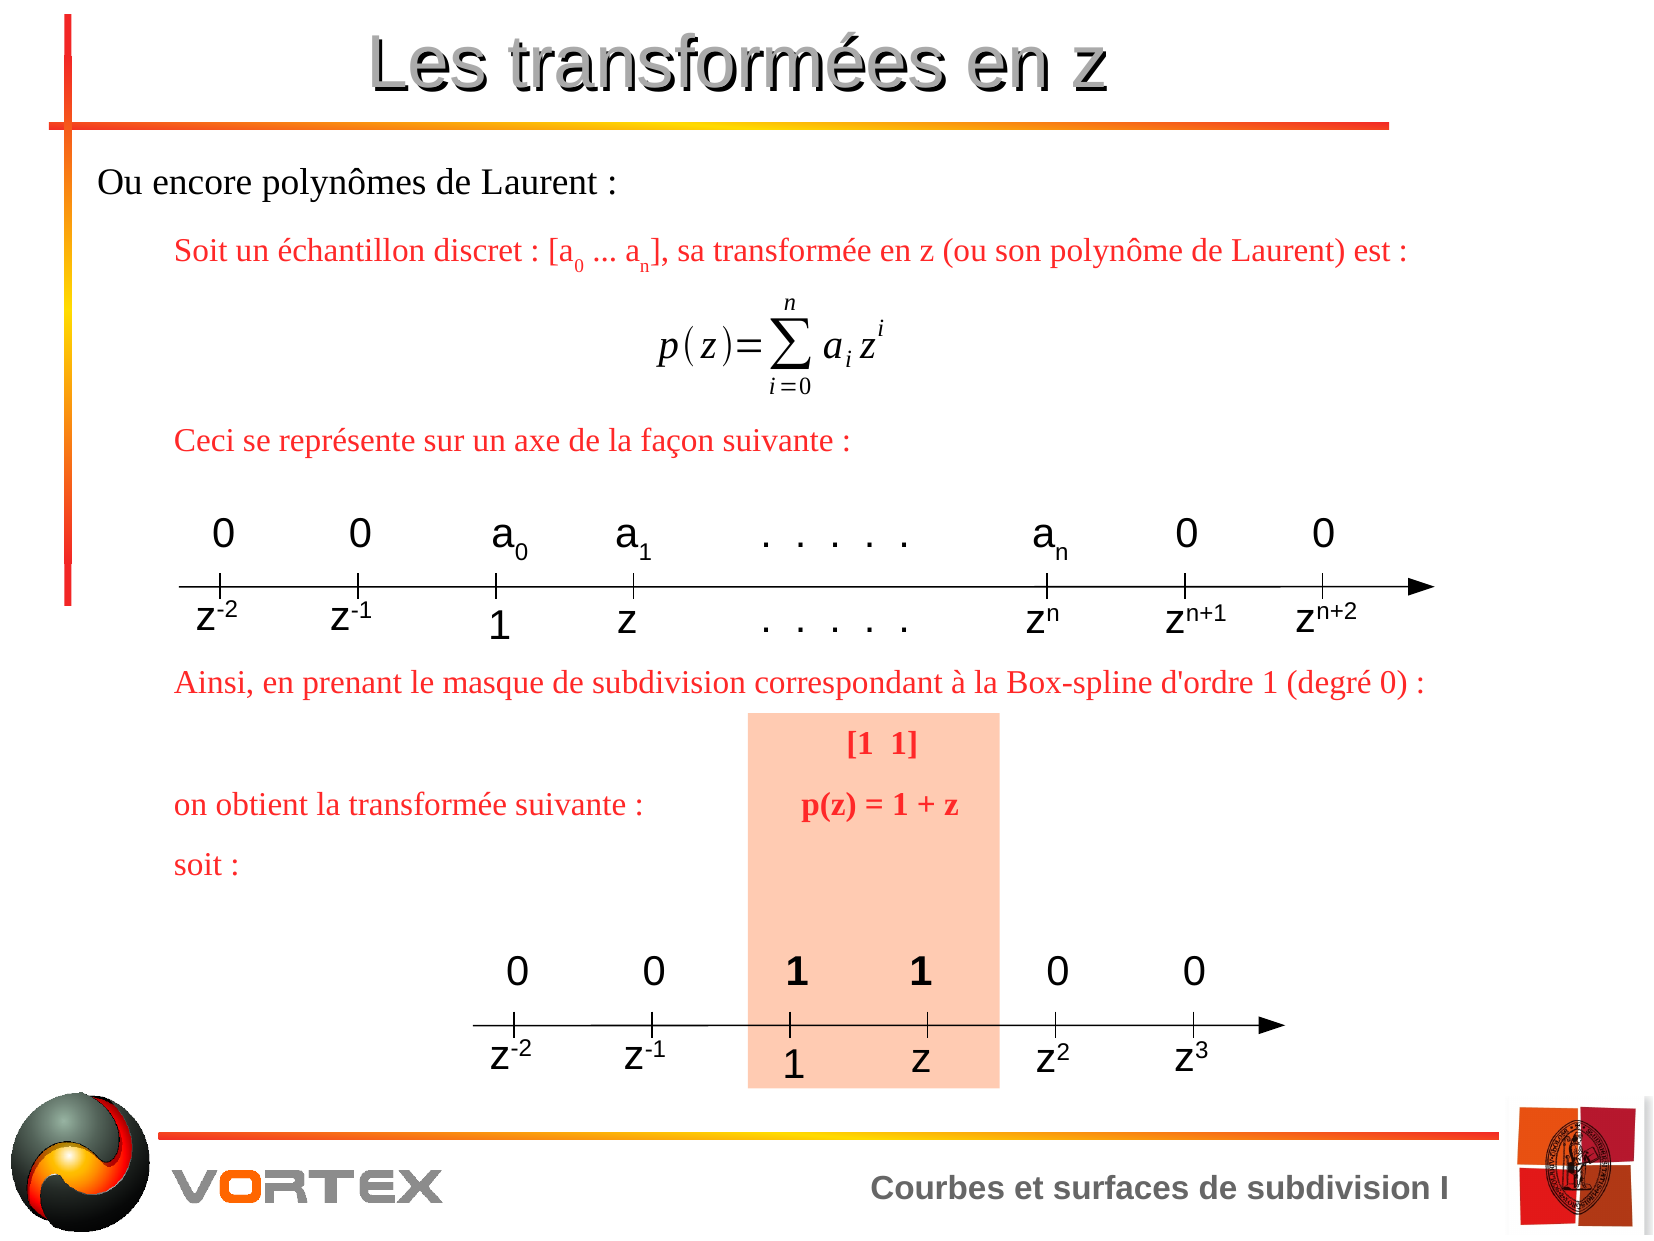

# Les transformées en z
Ou encore polynômes de Laurent :
Soit un échantillon discret : [a0 ... an], sa transformée en z (ou son polynôme de Laurent) est :
Ceci se représente sur un axe de la façon suivante :
Ainsi, en prenant le masque de subdivision correspondant à la Box-spline d'ordre 1 (degré 0) :
[1 1]
on obtient la transformée suivante : p(z) = 1 + z
soit :
0
0
a0
a1
an
0
0
. . . . .
z-2
z-1
zn+2
. . . . .
z
zn
zn+1
1
0
0
1
1
0
0
z-2
z-1
z3
z
z2
1